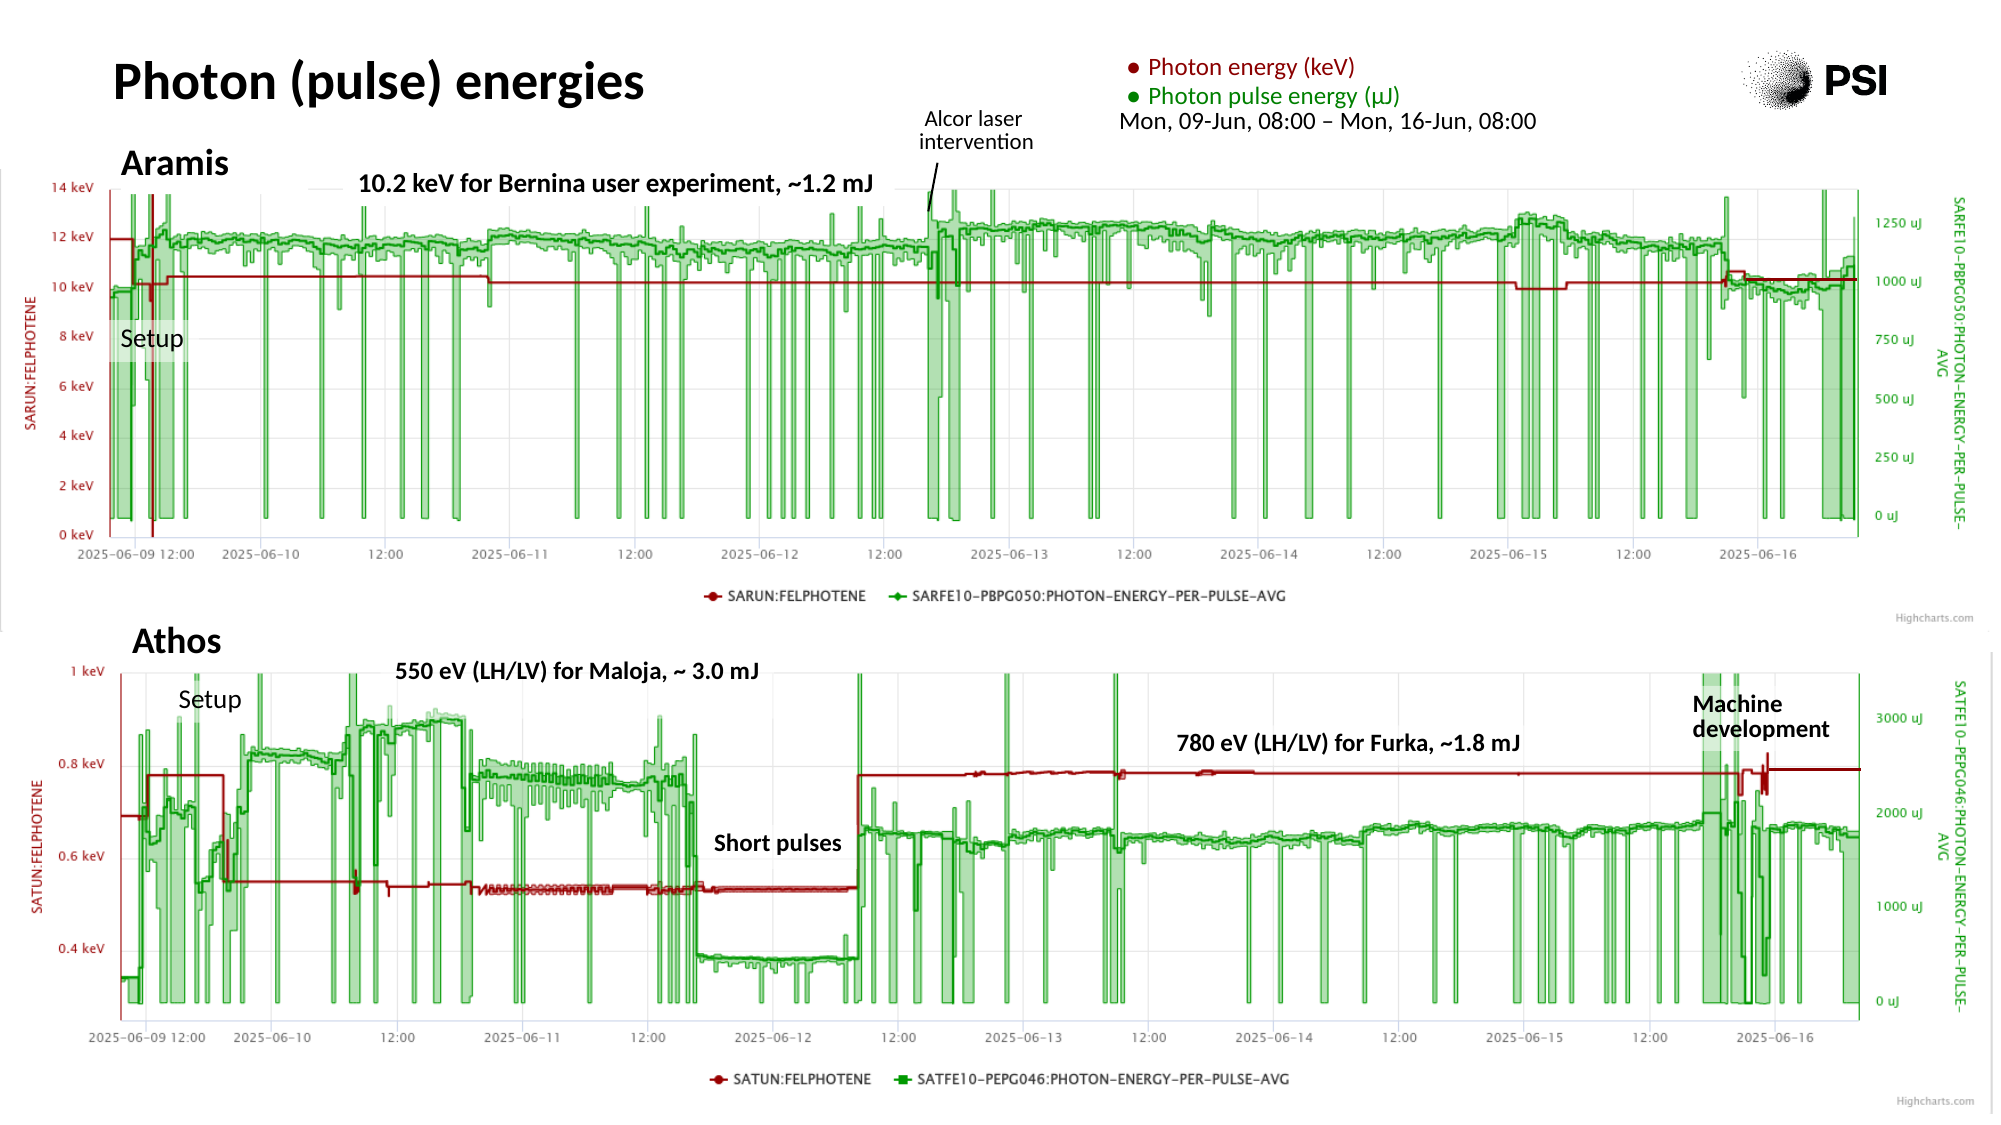

# Photon (pulse) energies
 ● Photon energy (keV)
 ● Photon pulse energy (µJ)
Mon, 09-Jun, 08:00 – Mon, 16-Jun, 08:00
Alcor laser
intervention
Aramis
10.2 keV for Bernina user experiment, ~1.2 mJ
Setup
Athos
550 eV (LH/LV) for Maloja, ~ 3.0 mJ
Setup
Machine
development
780 eV (LH/LV) for Furka, ~1.8 mJ
Short pulses
4
PSI Center for Accelerator Science and Engineering